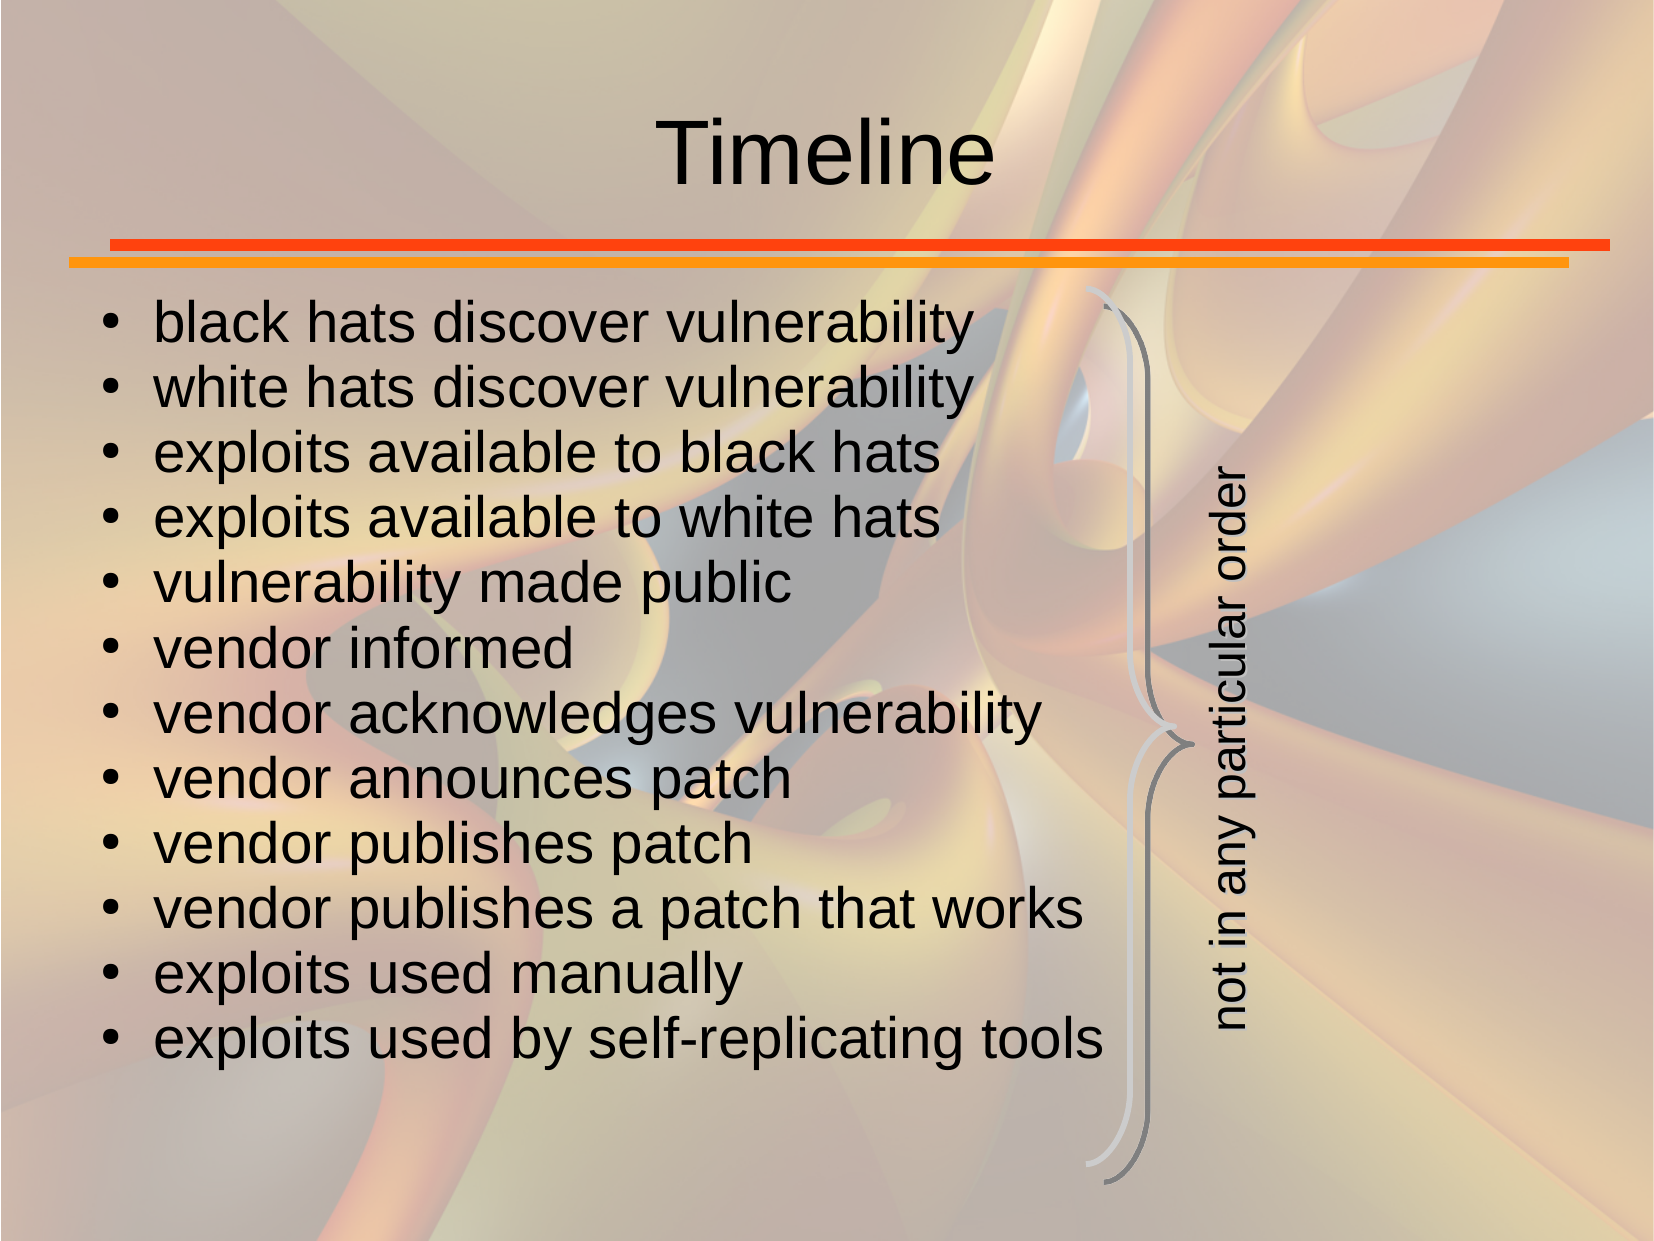

# Timeline
black hats discover vulnerability
white hats discover vulnerability
exploits available to black hats
exploits available to white hats
vulnerability made public
vendor informed
vendor acknowledges vulnerability
vendor announces patch
vendor publishes patch
vendor publishes a patch that works
exploits used manually
exploits used by self-replicating tools
not in any particular order